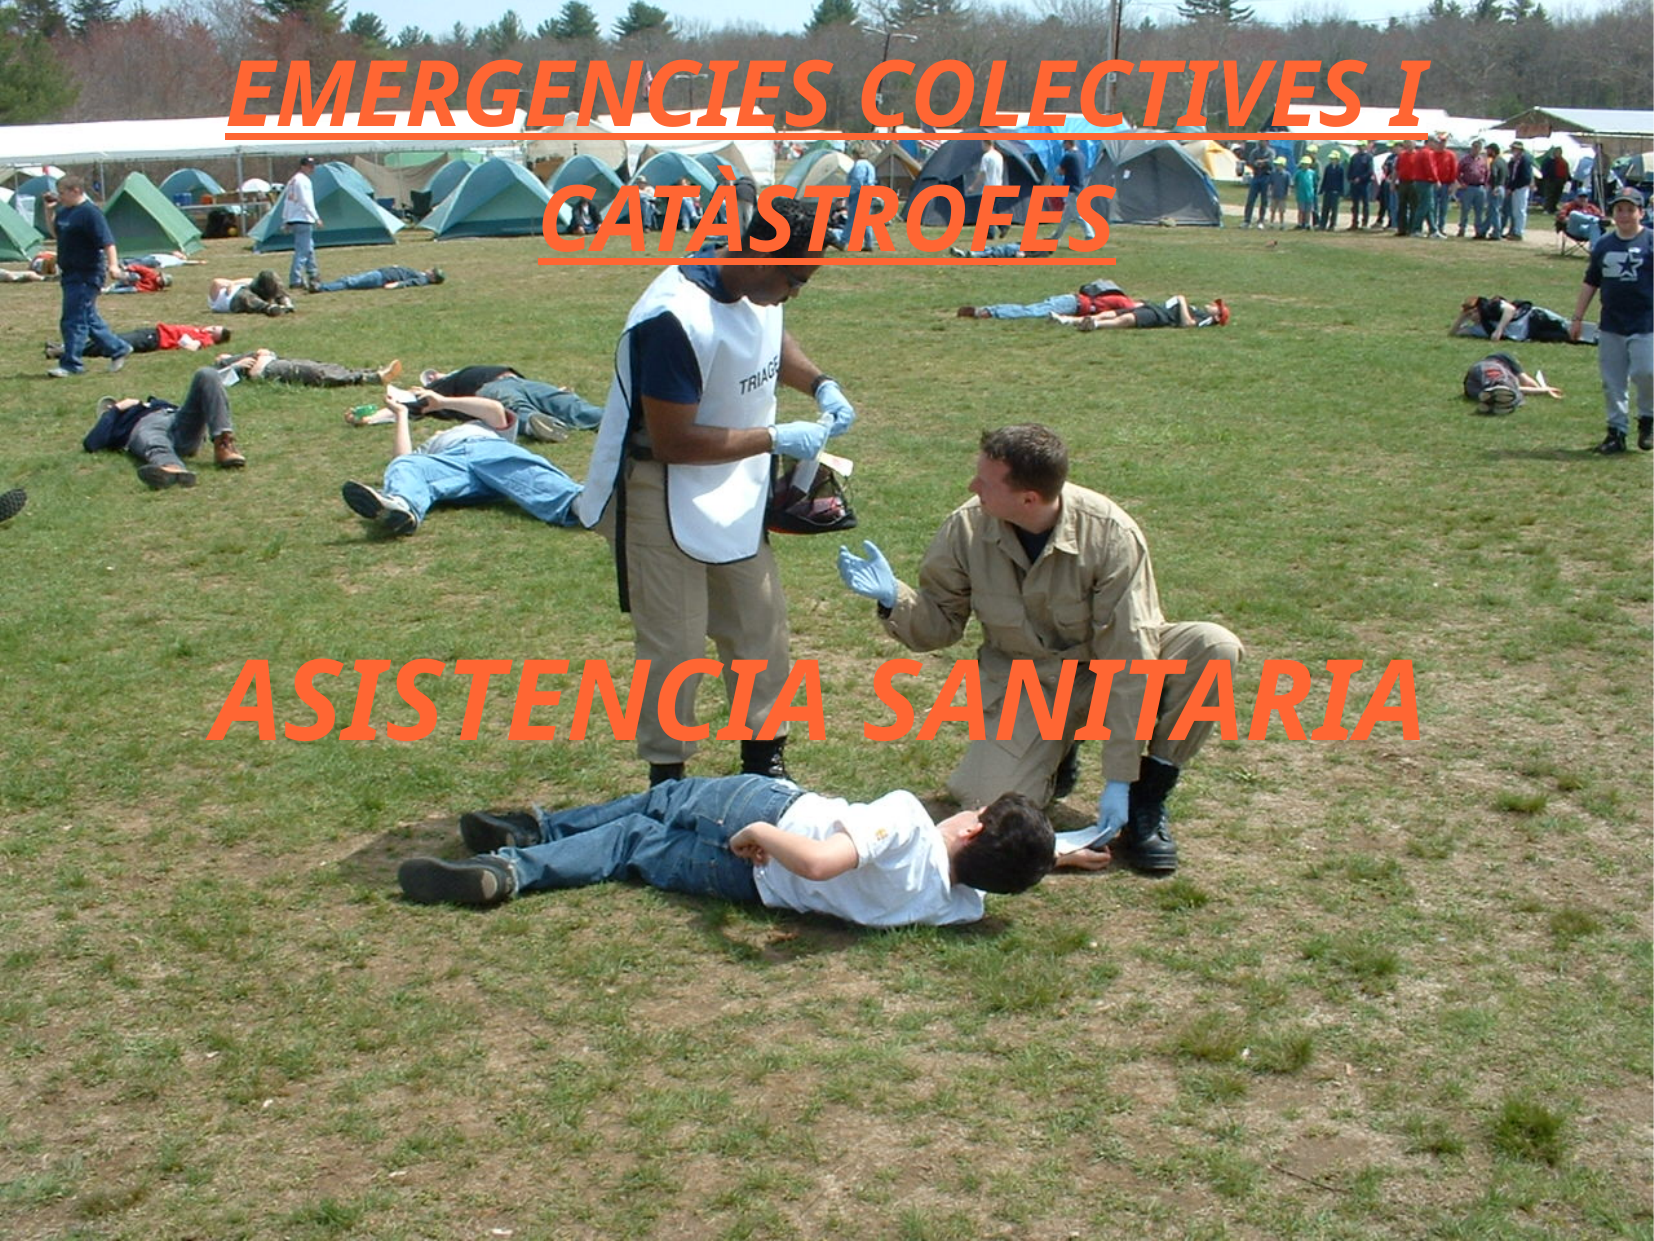

# EMERGENCIES COLECTIVES I CATÀSTROFES
ASISTENCIA SANITARIA